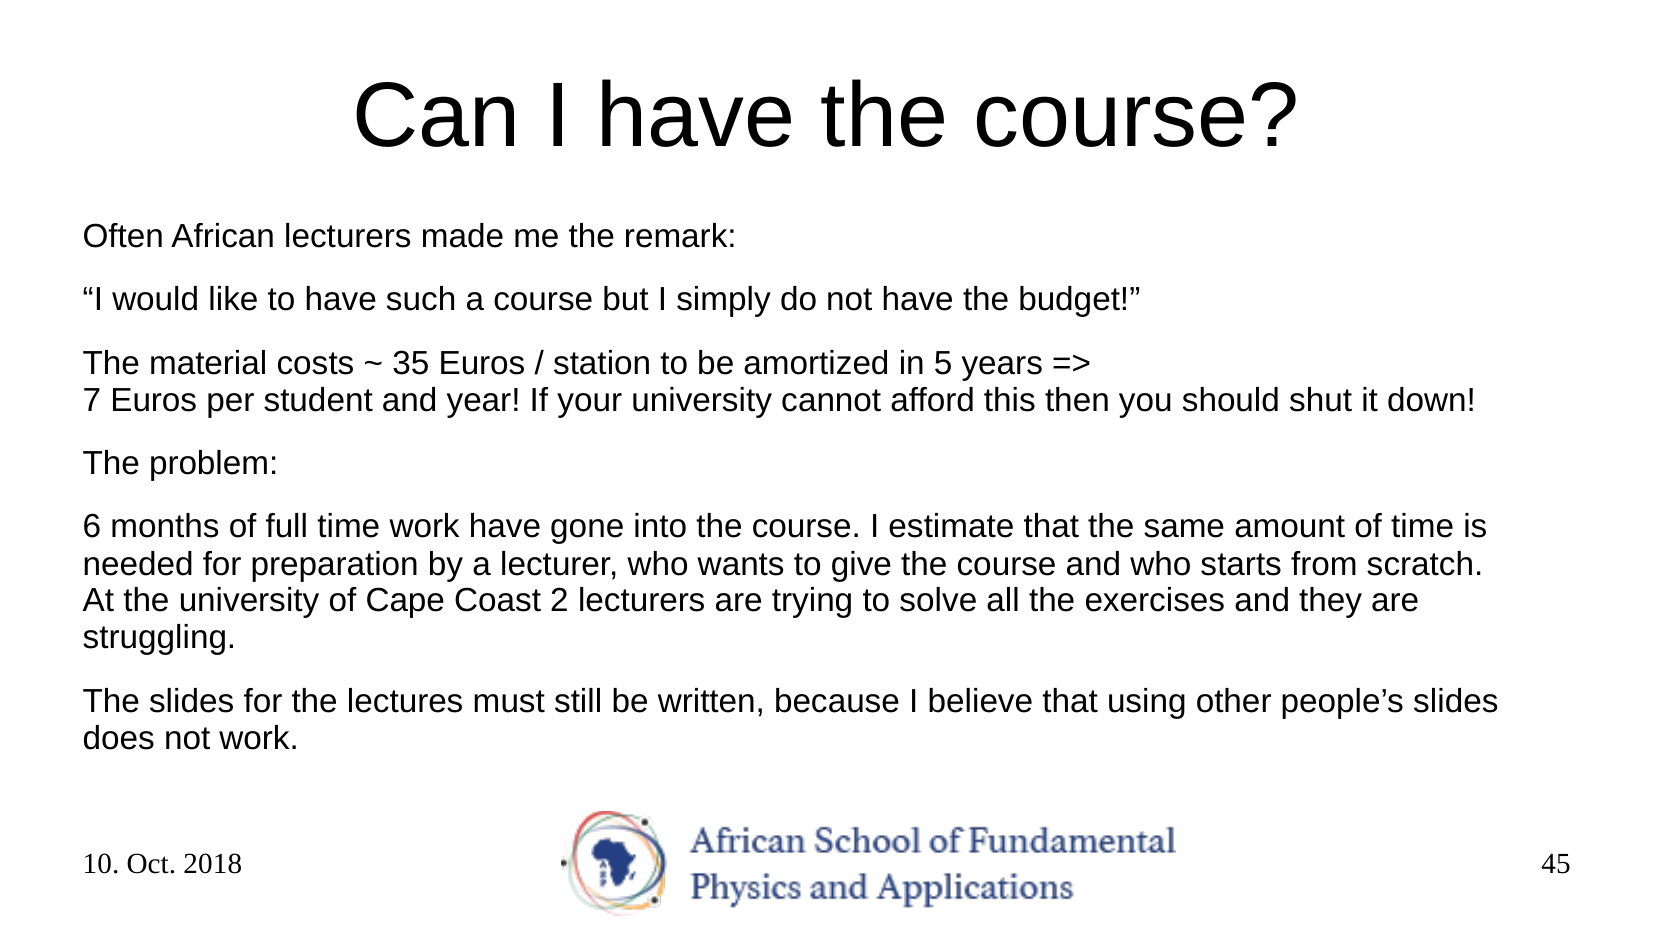

# Can I have the course?
Often African lecturers made me the remark:
“I would like to have such a course but I simply do not have the budget!”
The material costs ~ 35 Euros / station to be amortized in 5 years =>
7 Euros per student and year! If your university cannot afford this then you should shut it down!
The problem:
6 months of full time work have gone into the course. I estimate that the same amount of time is needed for preparation by a lecturer, who wants to give the course and who starts from scratch.
At the university of Cape Coast 2 lecturers are trying to solve all the exercises and they are struggling.
The slides for the lectures must still be written, because I believe that using other people’s slides does not work.
10. Oct. 2018
45